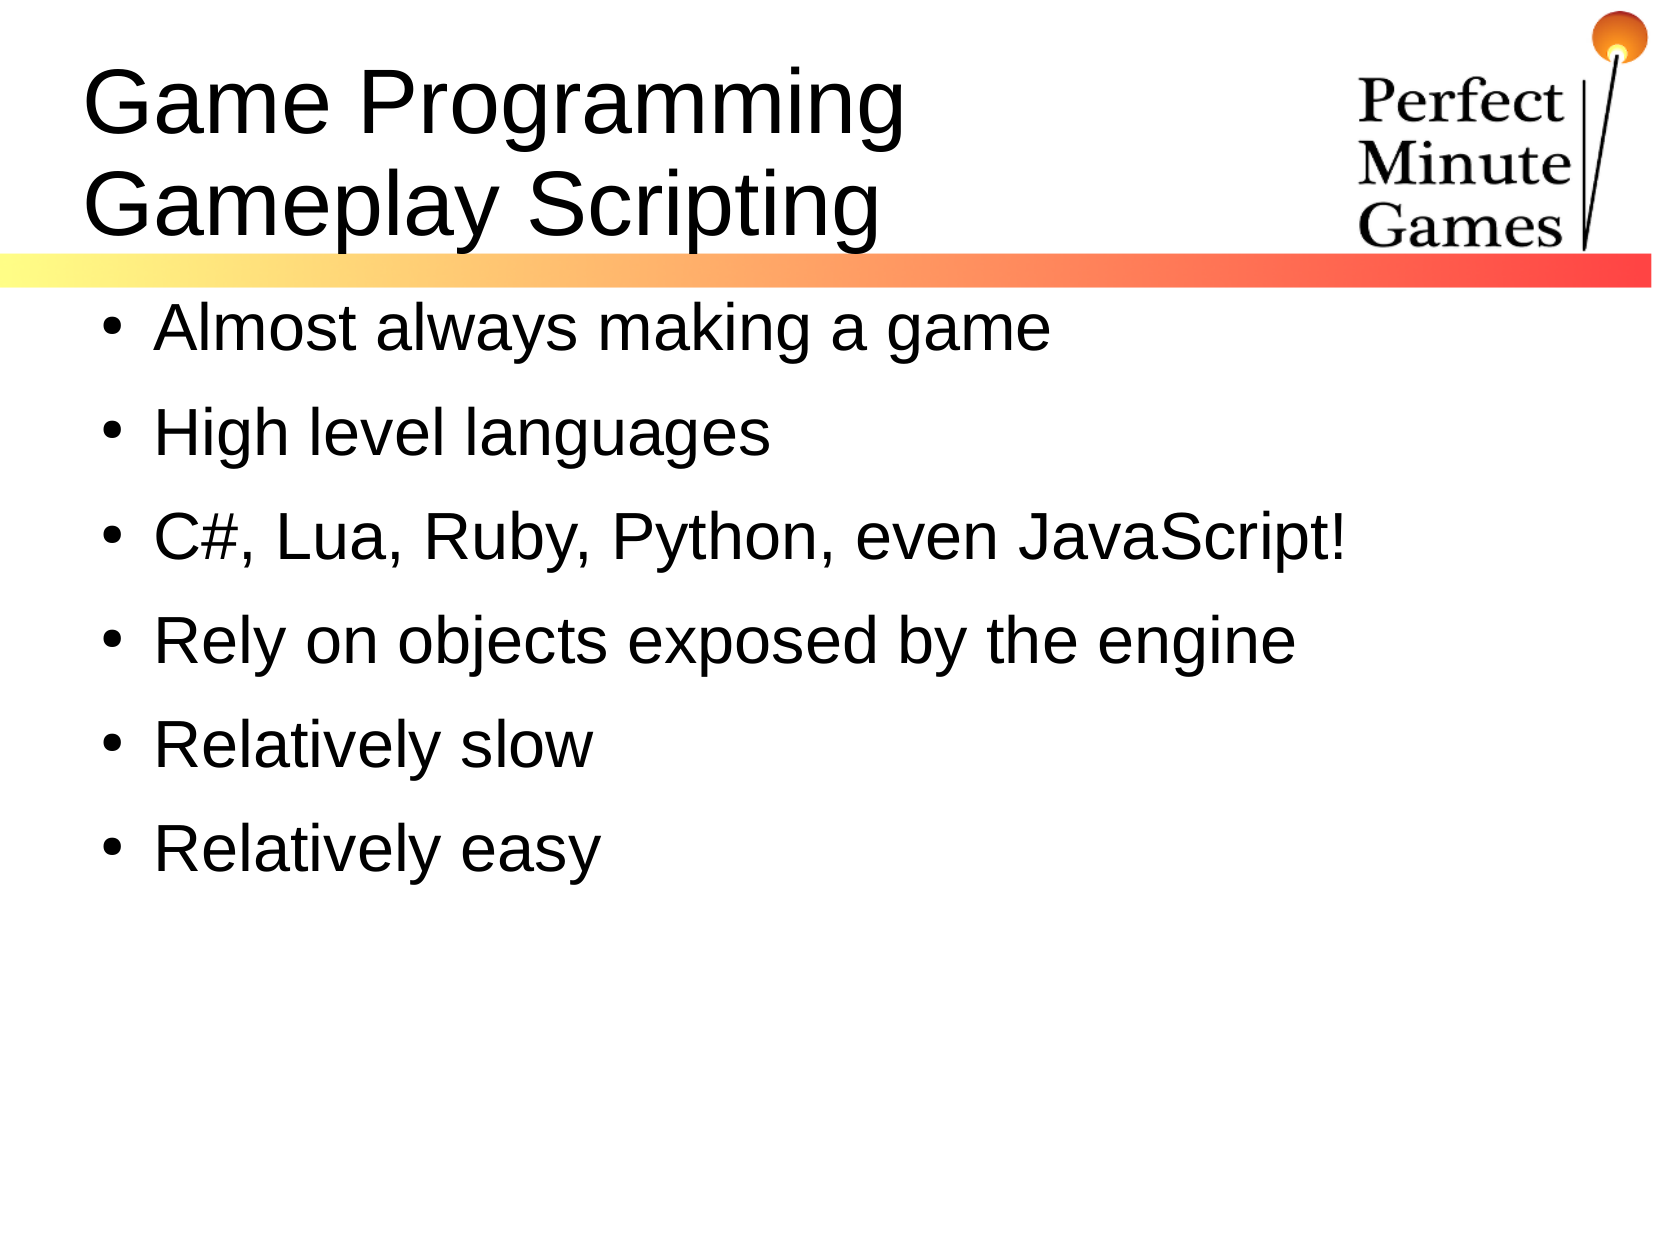

# Game Programming Gameplay Scripting
Almost always making a game
High level languages
C#, Lua, Ruby, Python, even JavaScript!
Rely on objects exposed by the engine
Relatively slow
Relatively easy